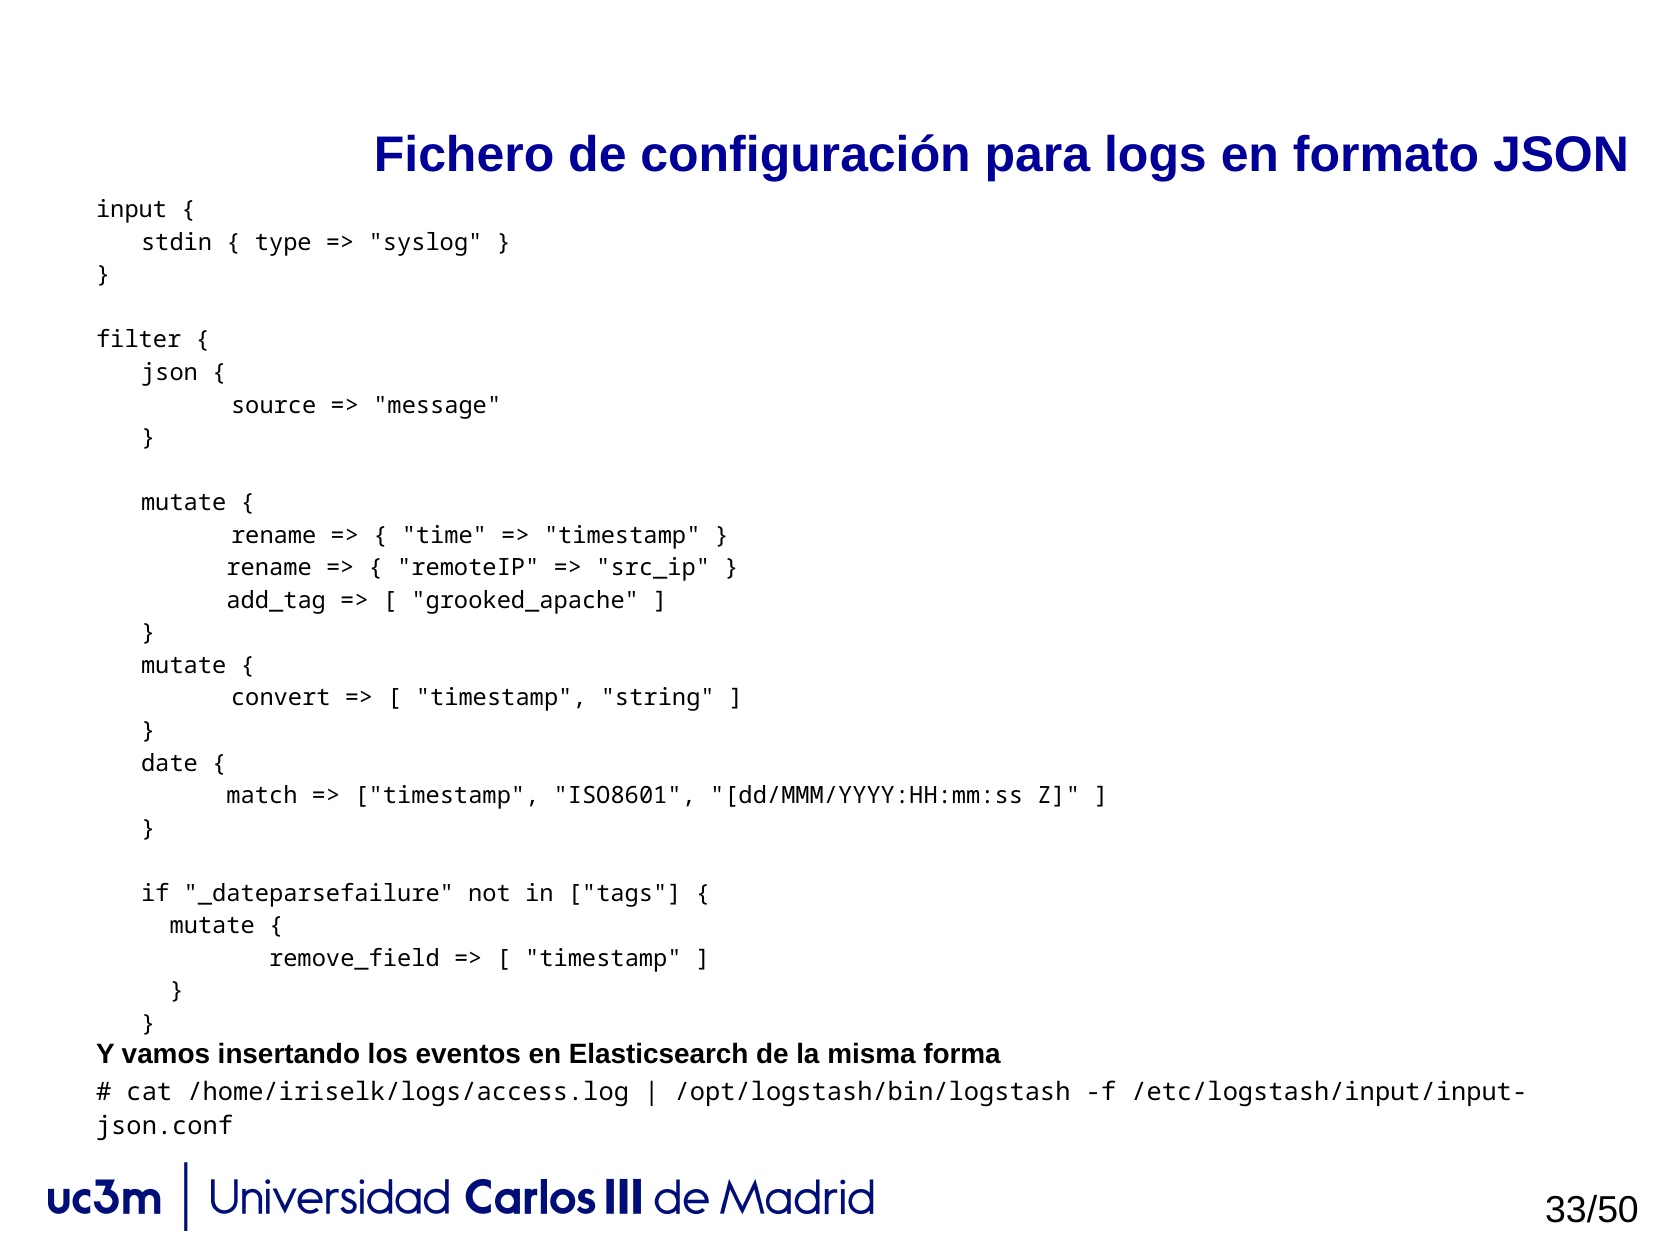

# Fichero de configuración para logs en formato JSON
input {
	stdin { type => "syslog" }
}
filter {
	json {
	 	source => "message"
	}
	mutate {
 		rename => { "time" => "timestamp" }
		 rename => { "remoteIP" => "src_ip" }
				 add_tag => [ "grooked_apache" ]
	}
	mutate {
 		convert => [ "timestamp", "string" ]
 	}
	date {
		 match => ["timestamp", "ISO8601", "[dd/MMM/YYYY:HH:mm:ss Z]" ]
	}
	if "_dateparsefailure" not in ["tags"] {
		 mutate {
			 remove_field => [ "timestamp" ]
		 }
	}
Y vamos insertando los eventos en Elasticsearch de la misma forma
# cat /home/iriselk/logs/access.log | /opt/logstash/bin/logstash -f /etc/logstash/input/input-json.conf